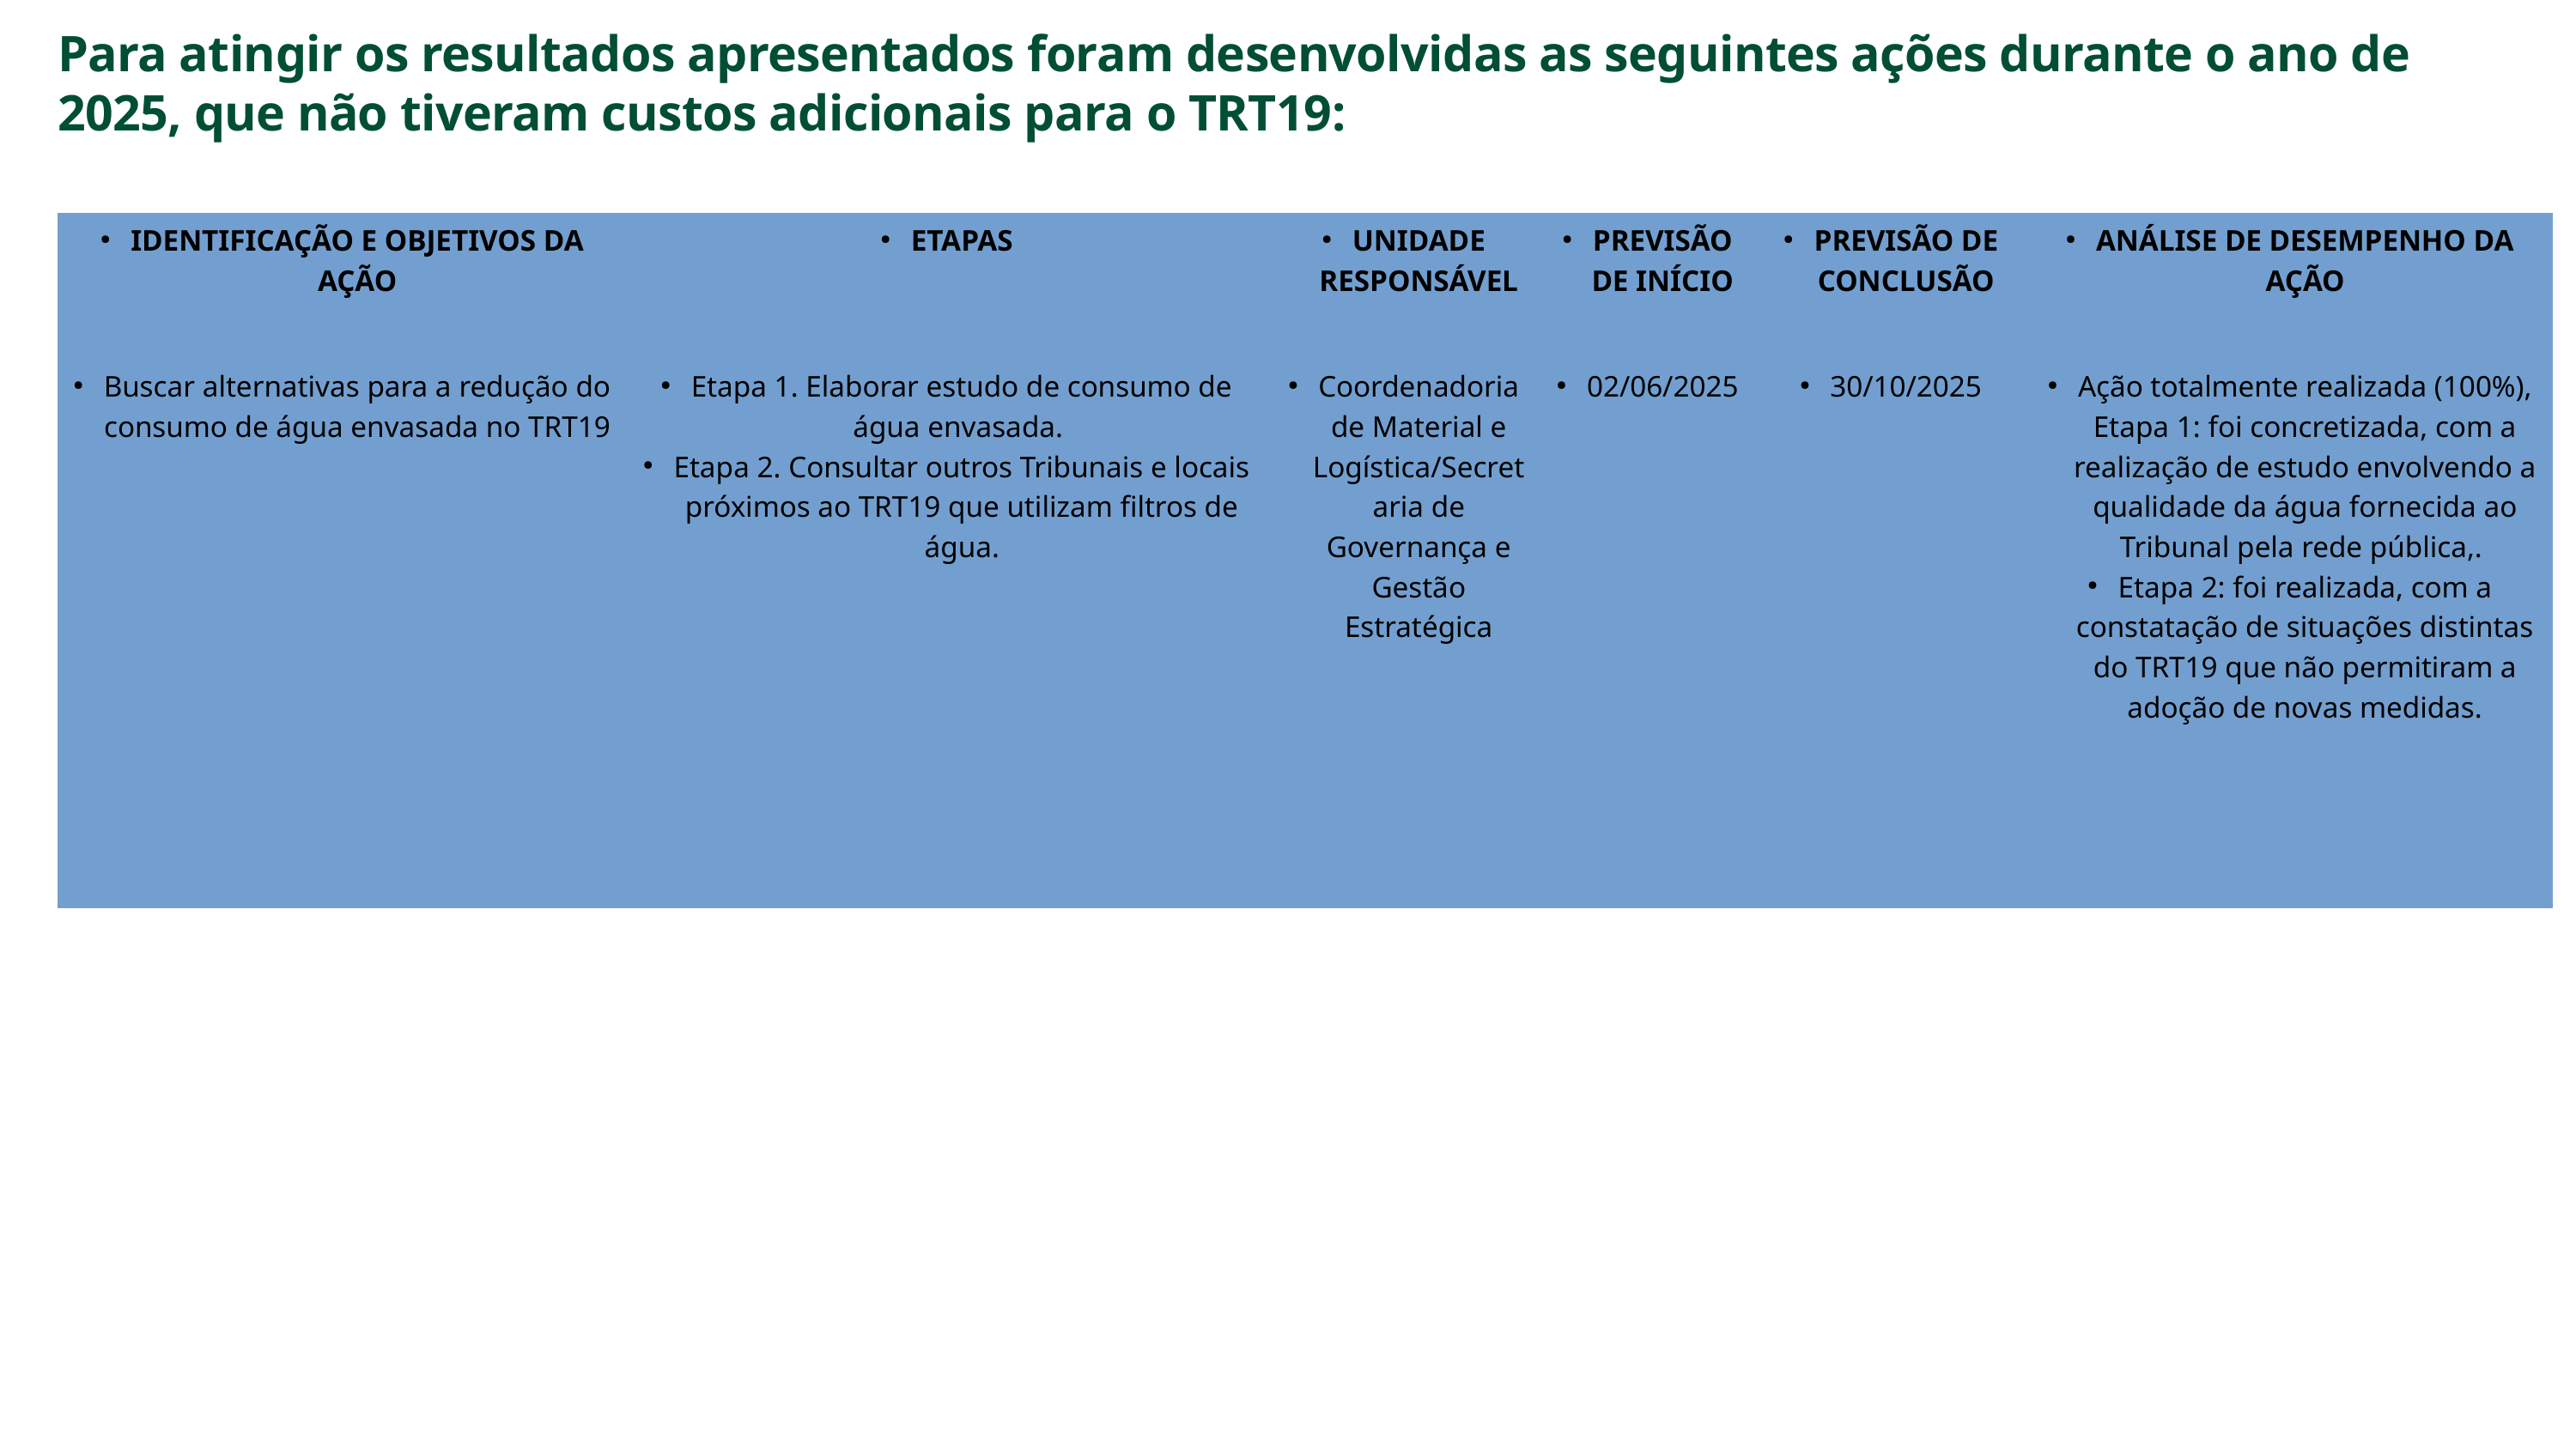

Para atingir os resultados apresentados foram desenvolvidas as seguintes ações durante o ano de 2025, que não tiveram custos adicionais para o TRT19:
| IDENTIFICAÇÃO E OBJETIVOS DA AÇÃO | ETAPAS | UNIDADE RESPONSÁVEL | PREVISÃO DE INÍCIO | PREVISÃO DE CONCLUSÃO | ANÁLISE DE DESEMPENHO DA AÇÃO |
| --- | --- | --- | --- | --- | --- |
| Buscar alternativas para a redução do consumo de água envasada no TRT19 | Etapa 1. Elaborar estudo de consumo de água envasada. Etapa 2. Consultar outros Tribunais e locais próximos ao TRT19 que utilizam filtros de água. | Coordenadoria de Material e Logística/Secretaria de Governança e Gestão Estratégica | 02/06/2025 | 30/10/2025 | Ação totalmente realizada (100%), Etapa 1: foi concretizada, com a realização de estudo envolvendo a qualidade da água fornecida ao Tribunal pela rede pública,. Etapa 2: foi realizada, com a constatação de situações distintas do TRT19 que não permitiram a adoção de novas medidas. |